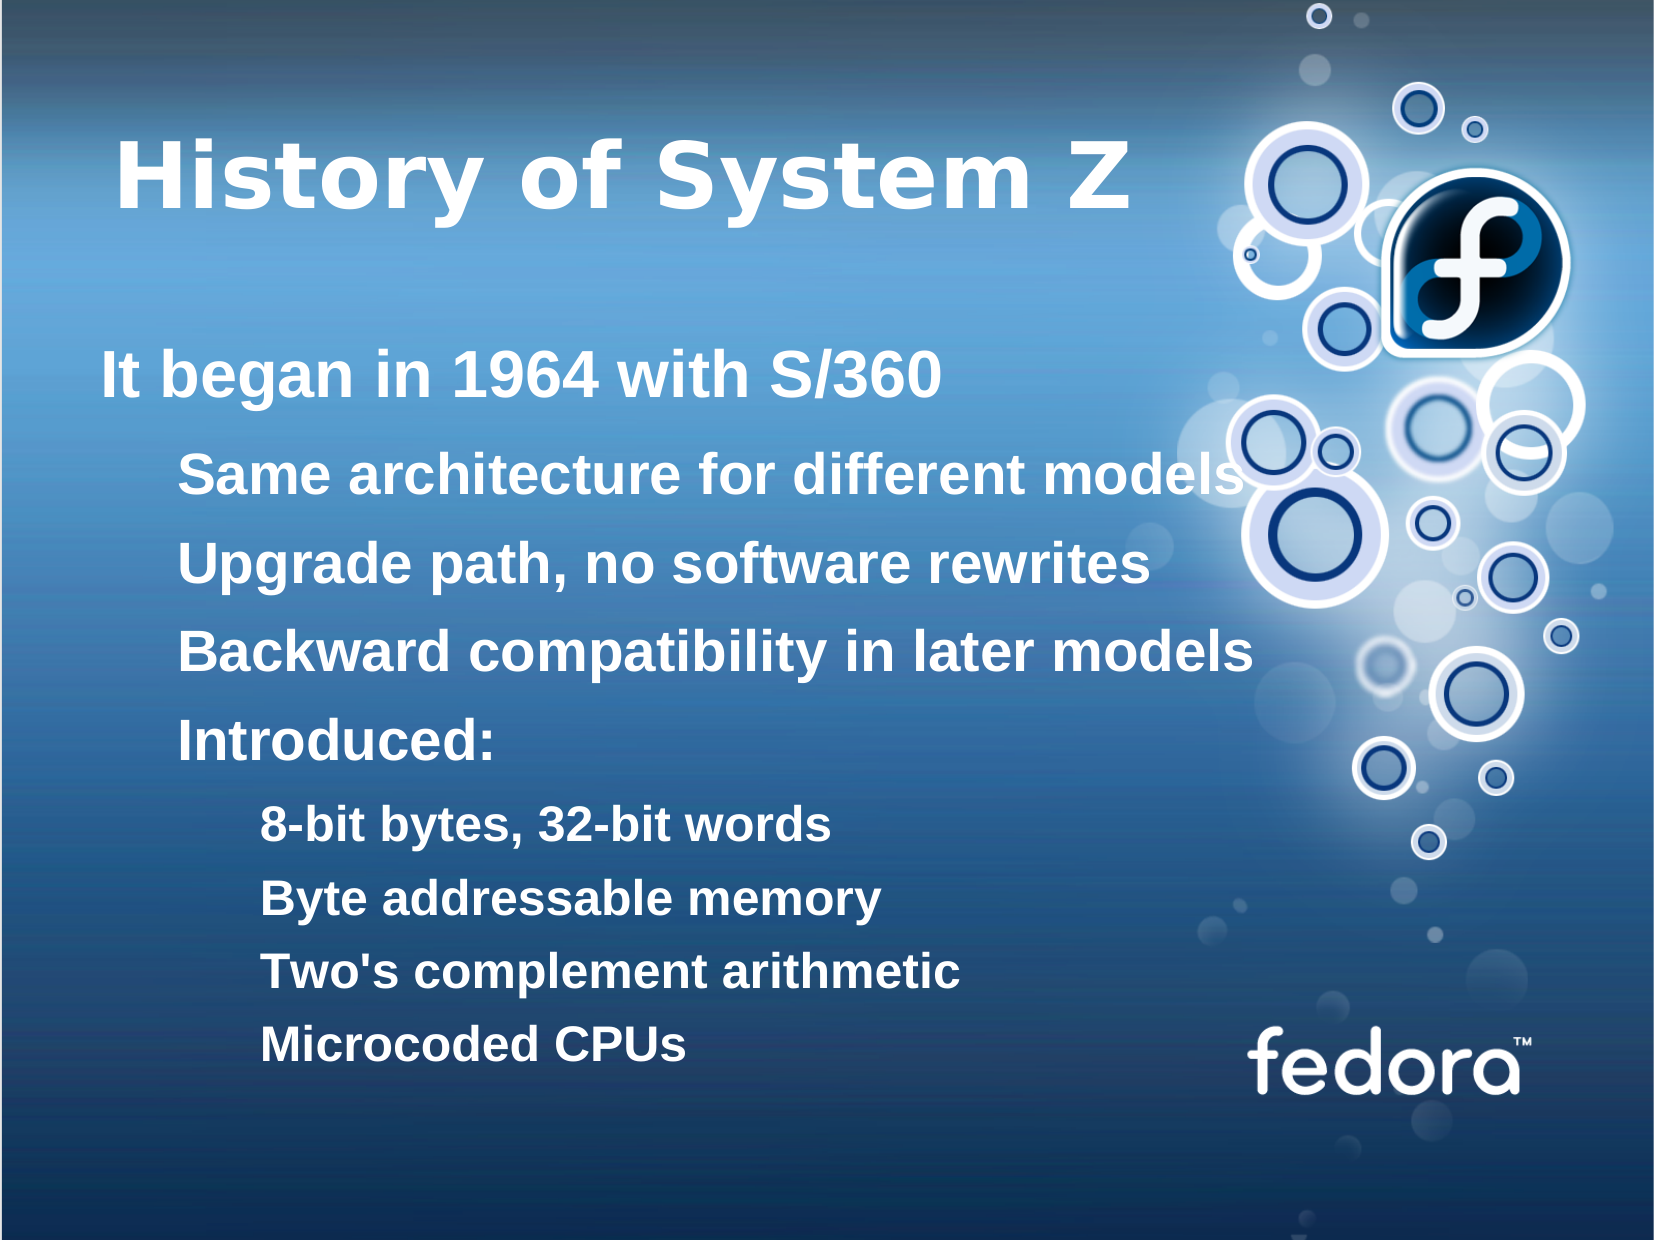

# History of System Z
It began in 1964 with S/360
Same architecture for different models
Upgrade path, no software rewrites
Backward compatibility in later models
Introduced:
8-bit bytes, 32-bit words
Byte addressable memory
Two's complement arithmetic
Microcoded CPUs